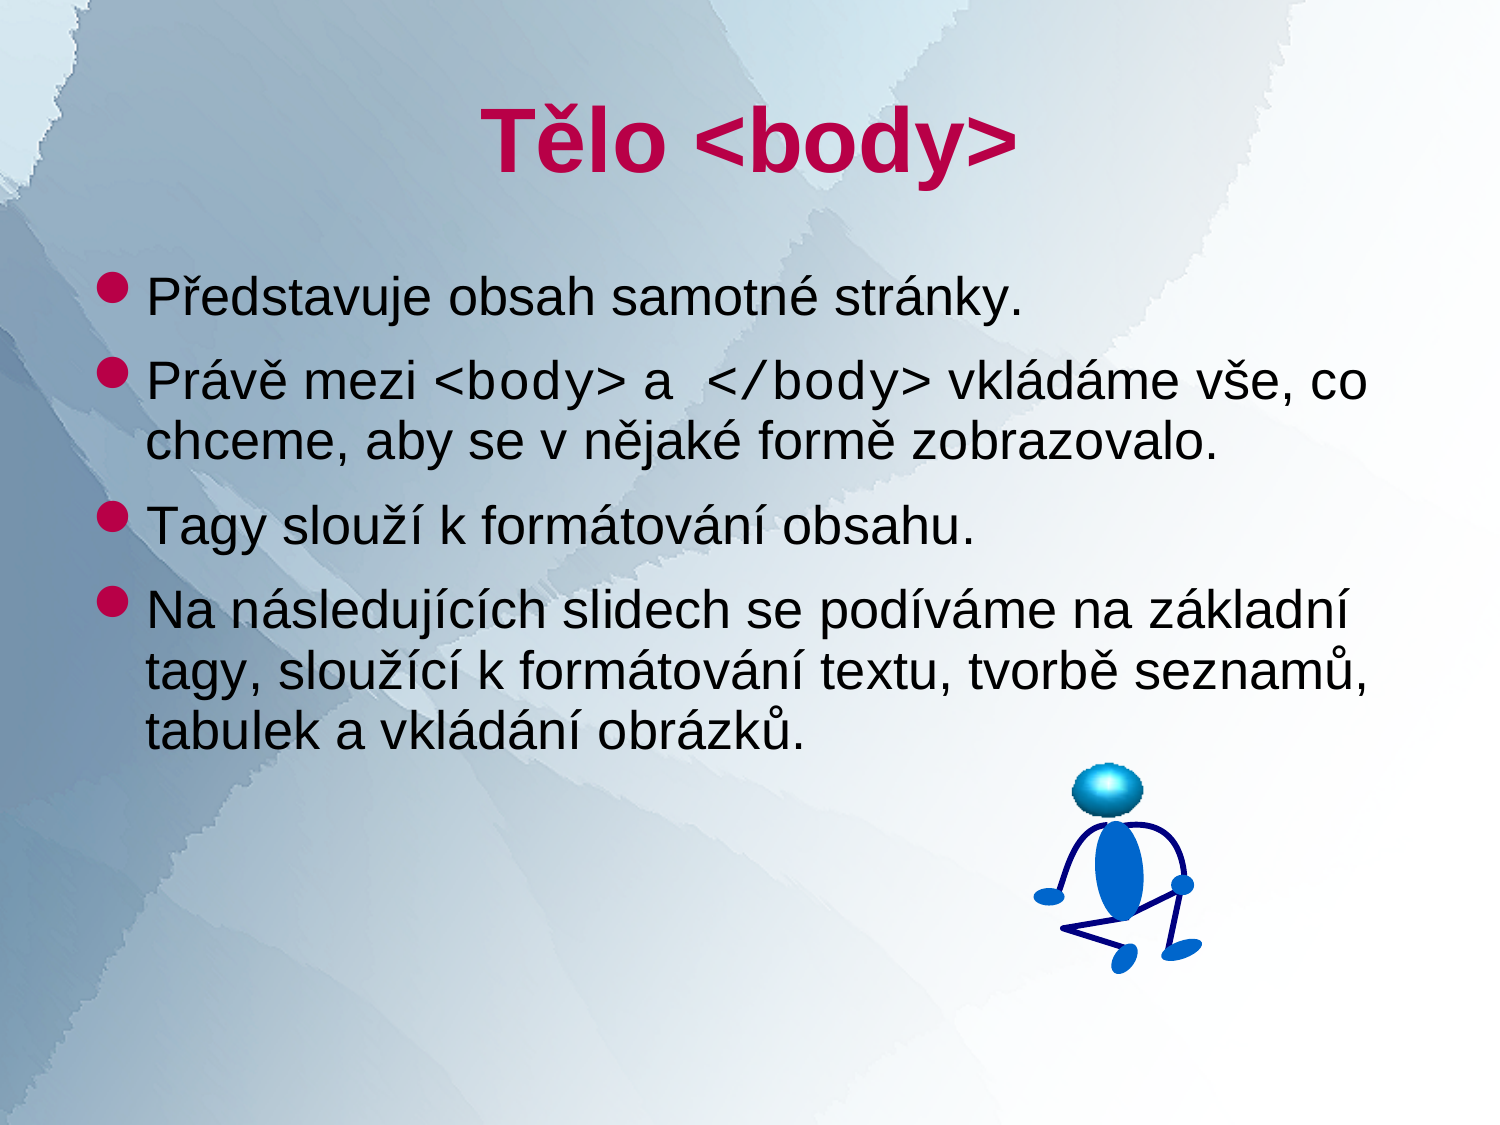

Tělo <body>
Představuje obsah samotné stránky.
Právě mezi <body> a </body> vkládáme vše, co chceme, aby se v nějaké formě zobrazovalo.
Tagy slouží k formátování obsahu.
Na následujících slidech se podíváme na základní tagy, sloužící k formátování textu, tvorbě seznamů, tabulek a vkládání obrázků.